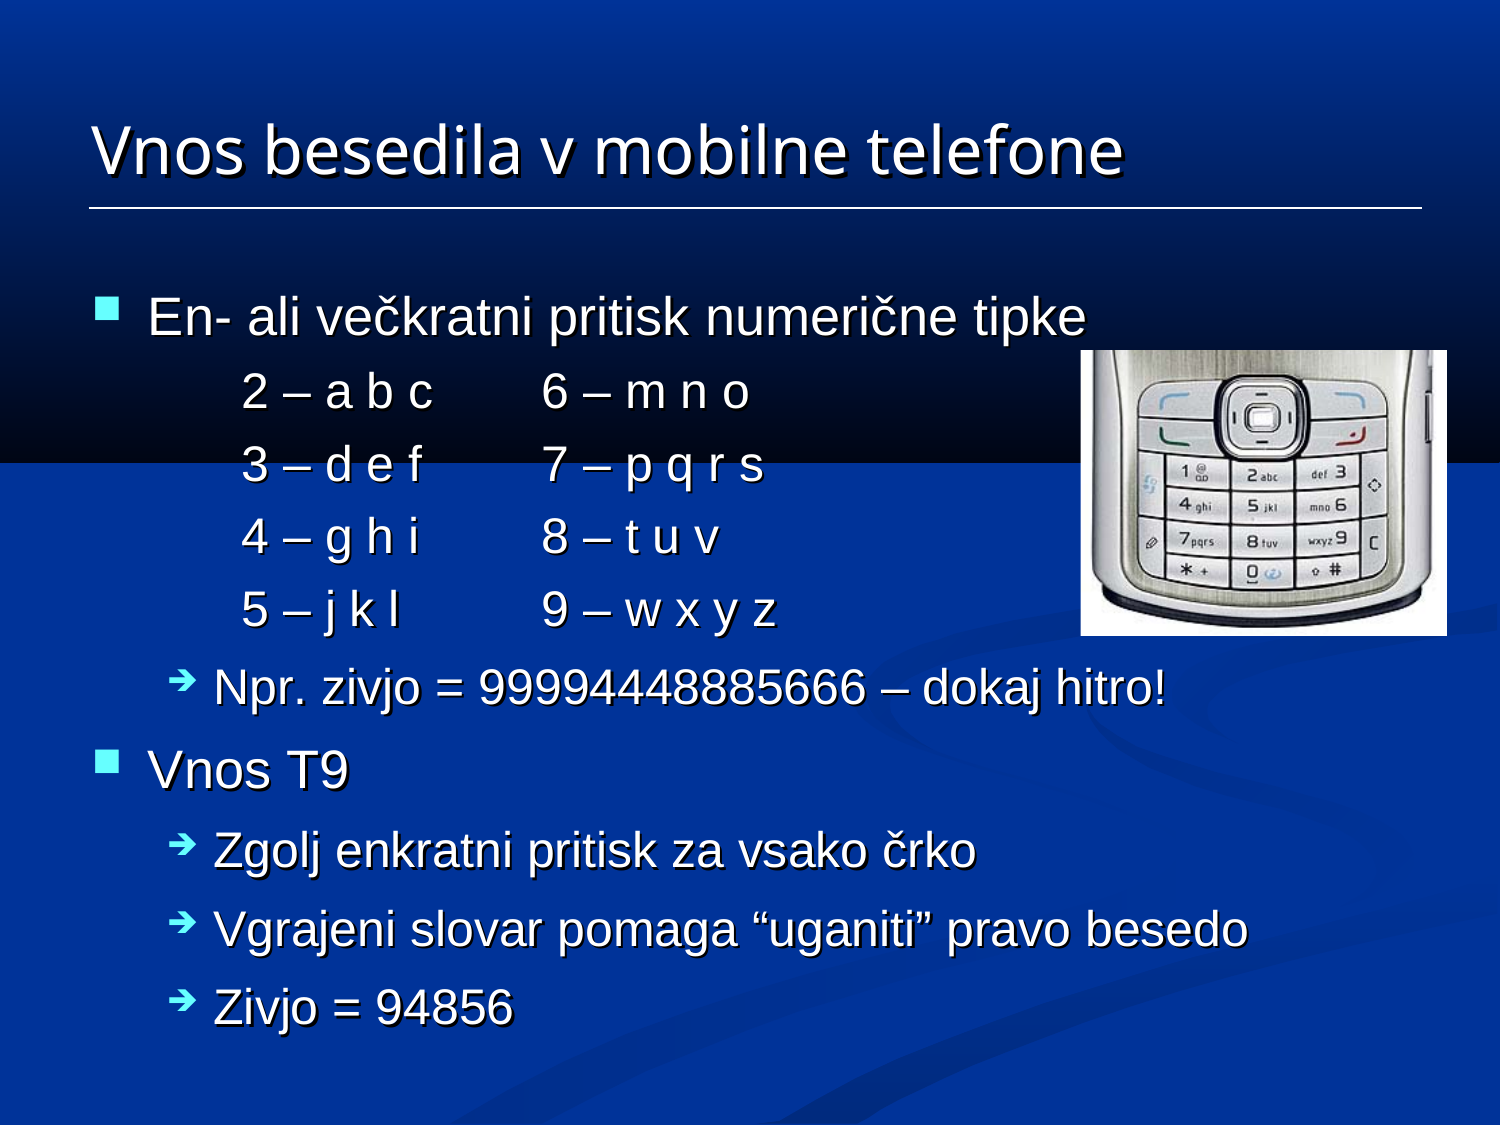

Vnos besedila v mobilne telefone
# En- ali večkratni pritisk numerične tipke
		2 – a b c	6 – m n o
		3 – d e f	7 – p q r s
		4 – g h i	8 – t u v
		5 – j k l	9 – w x y z
Npr. zivjo = 99994448885666 – dokaj hitro!
Vnos T9
Zgolj enkratni pritisk za vsako črko
Vgrajeni slovar pomaga “uganiti” pravo besedo
Zivjo = 94856